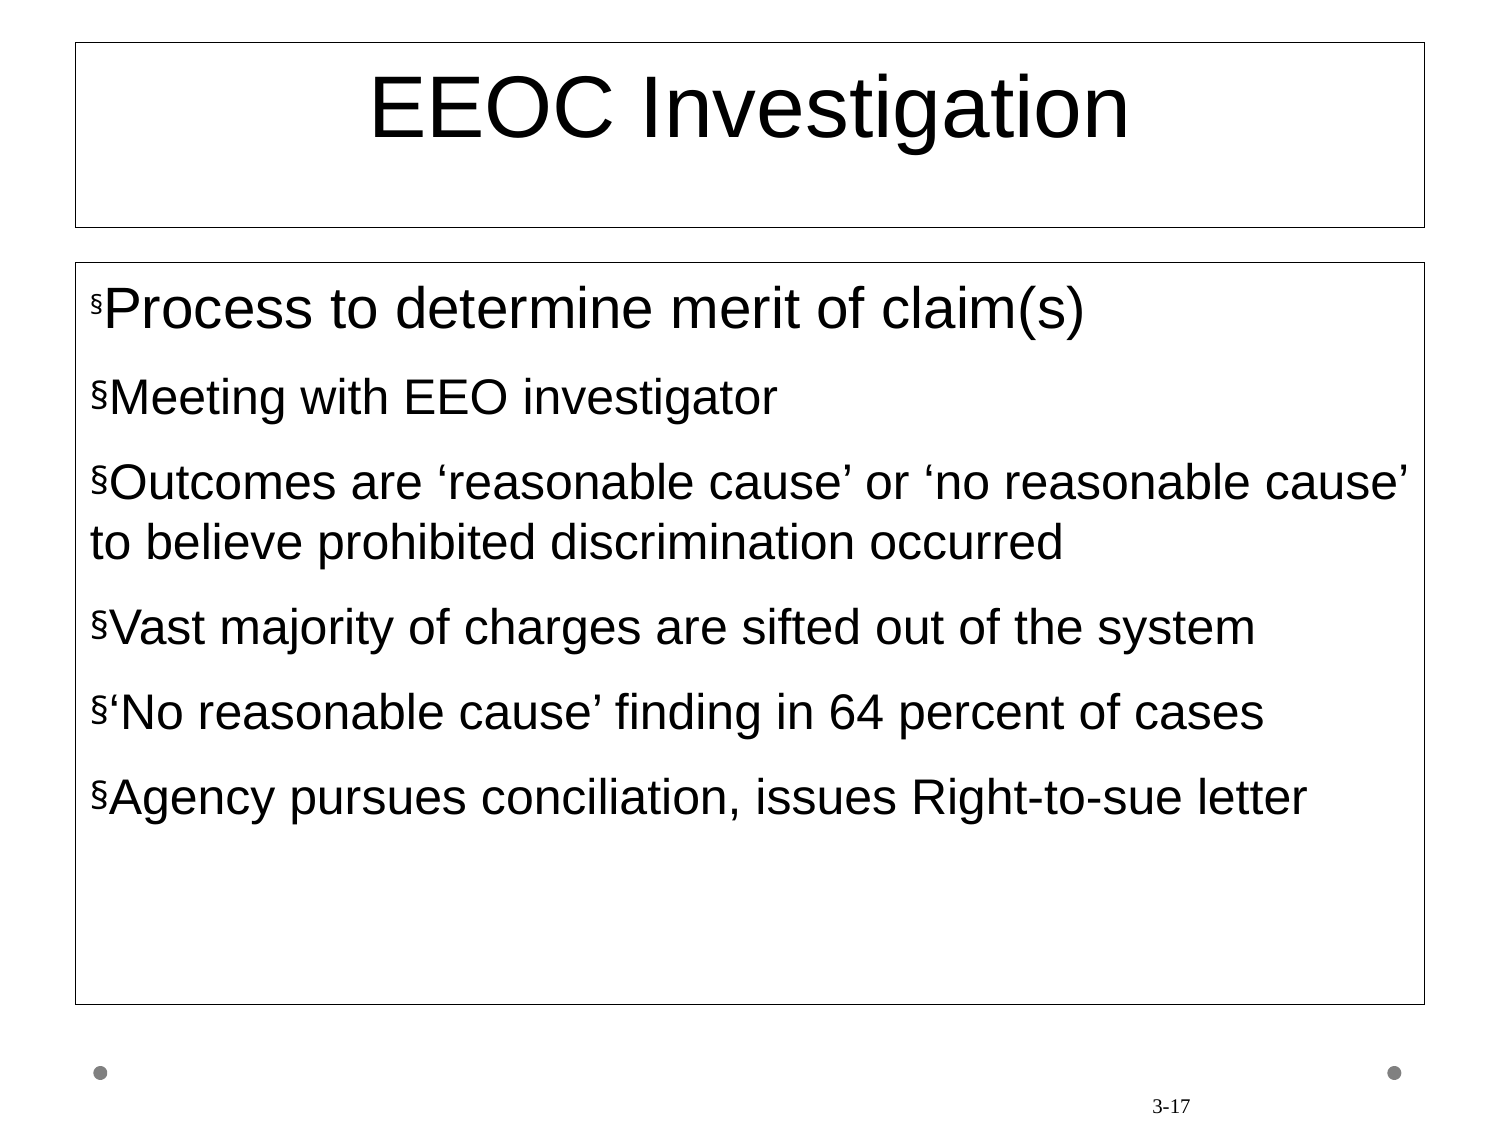

# EEOC Investigation
Process to determine merit of claim(s)
Meeting with EEO investigator
Outcomes are ‘reasonable cause’ or ‘no reasonable cause’ to believe prohibited discrimination occurred
Vast majority of charges are sifted out of the system
‘No reasonable cause’ finding in 64 percent of cases
Agency pursues conciliation, issues Right-to-sue letter